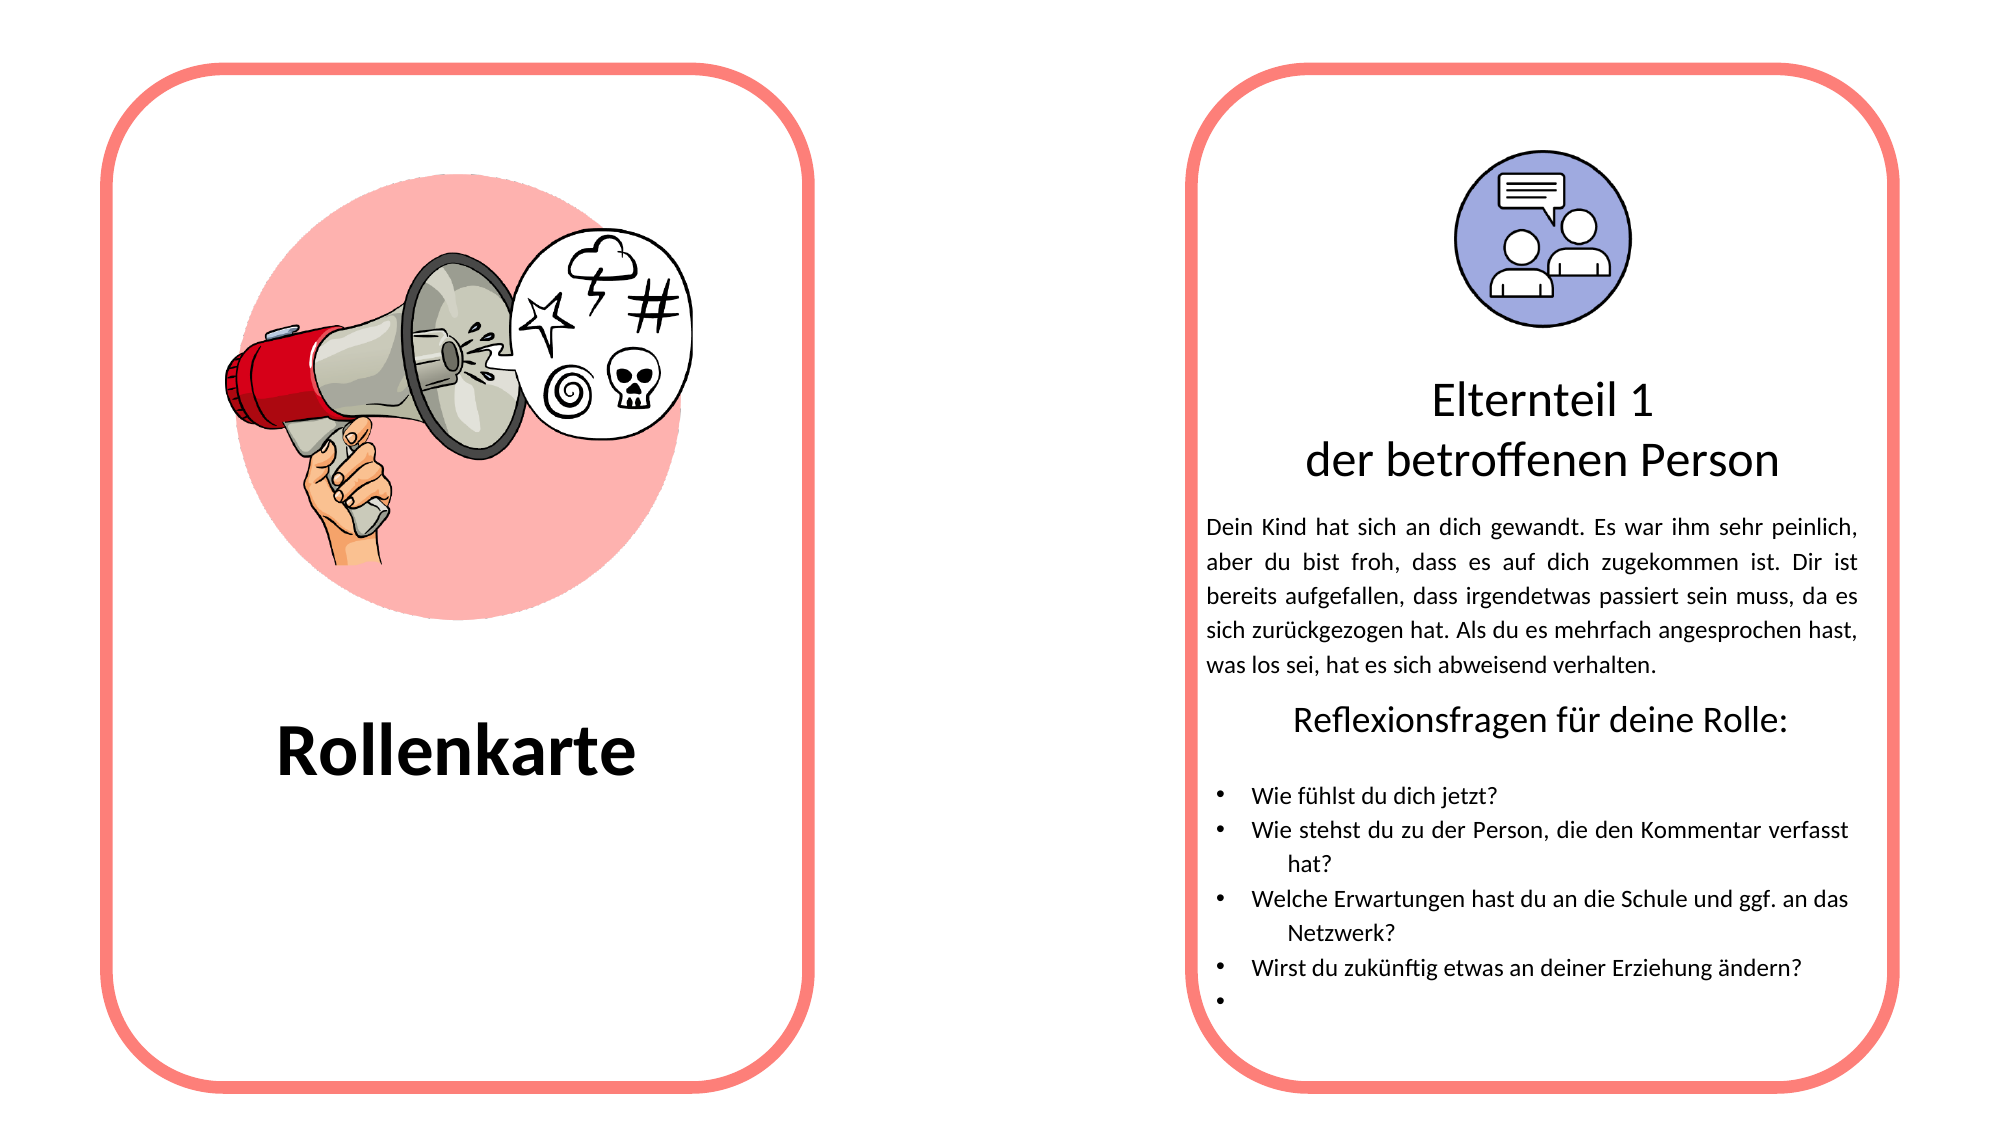

Elternteil 1
der betroffenen Person
Dein Kind hat sich an dich gewandt. Es war ihm sehr peinlich, aber du bist froh, dass es auf dich zugekommen ist. Dir ist bereits aufgefallen, dass irgendetwas passiert sein muss, da es sich zurückgezogen hat. Als du es mehrfach angesprochen hast, was los sei, hat es sich abweisend verhalten.
Reflexionsfragen für deine Rolle:
Rollenkarte
Wie fühlst du dich jetzt?
Wie stehst du zu der Person, die den Kommentar verfasst hat?
Welche Erwartungen hast du an die Schule und ggf. an das Netzwerk?
Wirst du zukünftig etwas an deiner Erziehung ändern?